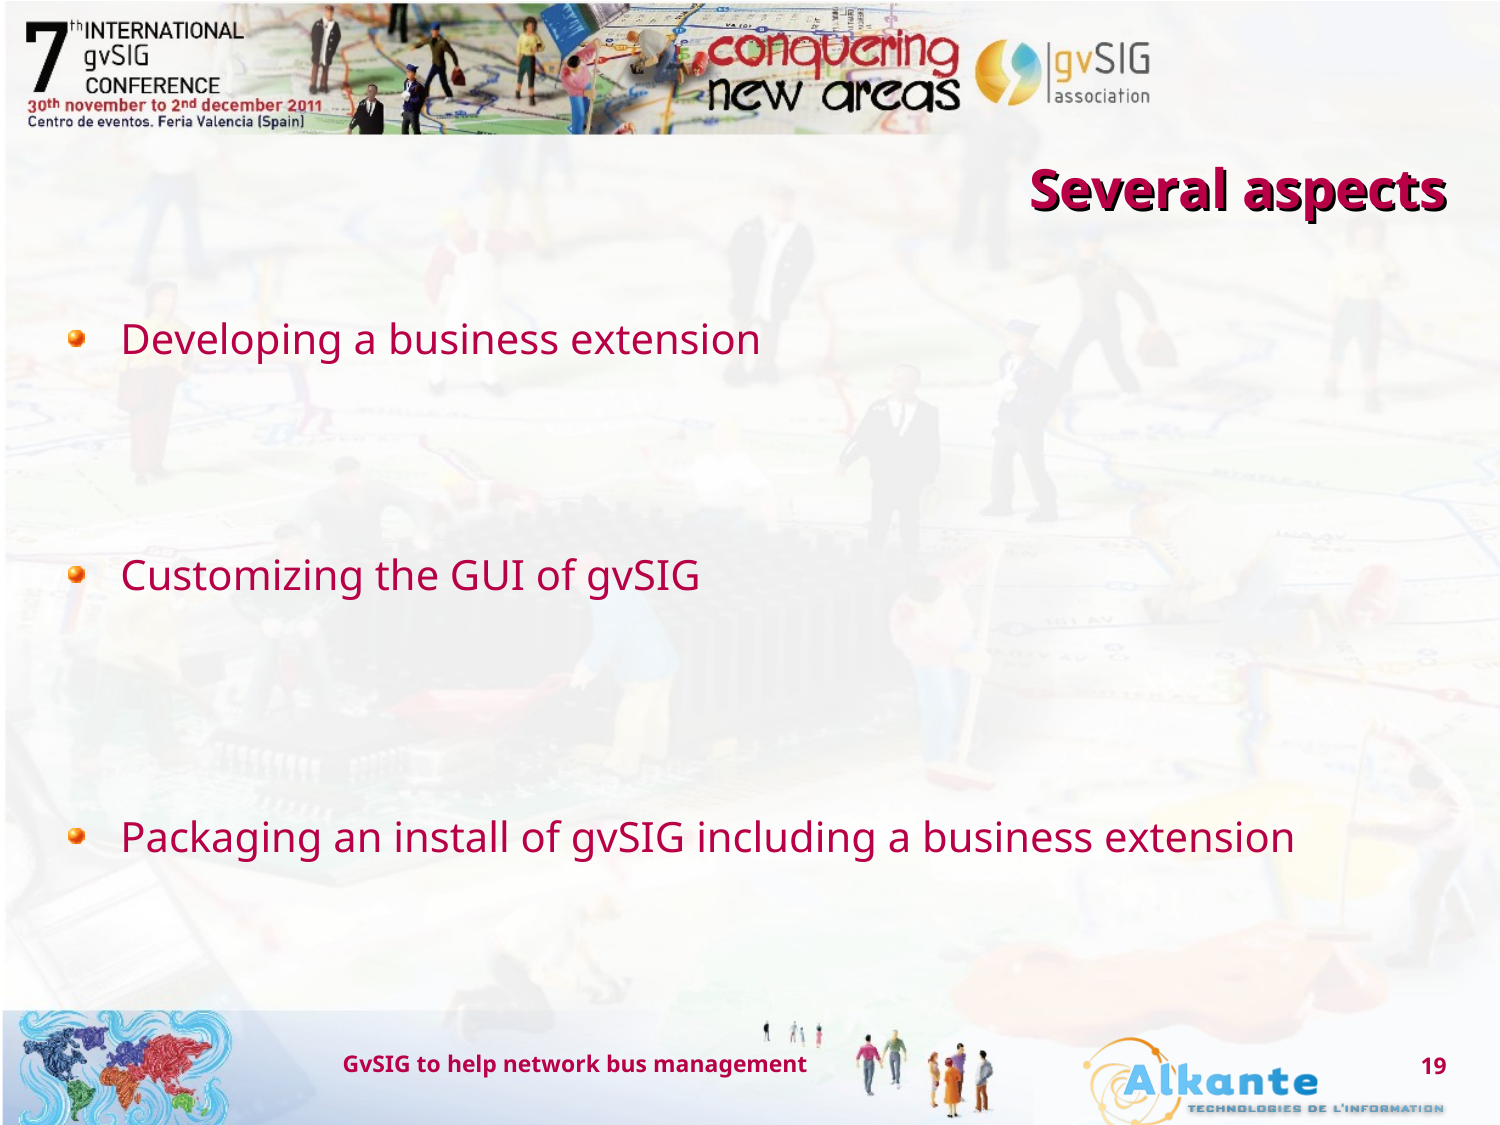

# Several aspects
Developing a business extension
Customizing the GUI of gvSIG
Packaging an install of gvSIG including a business extension
GvSIG to help network bus management
19